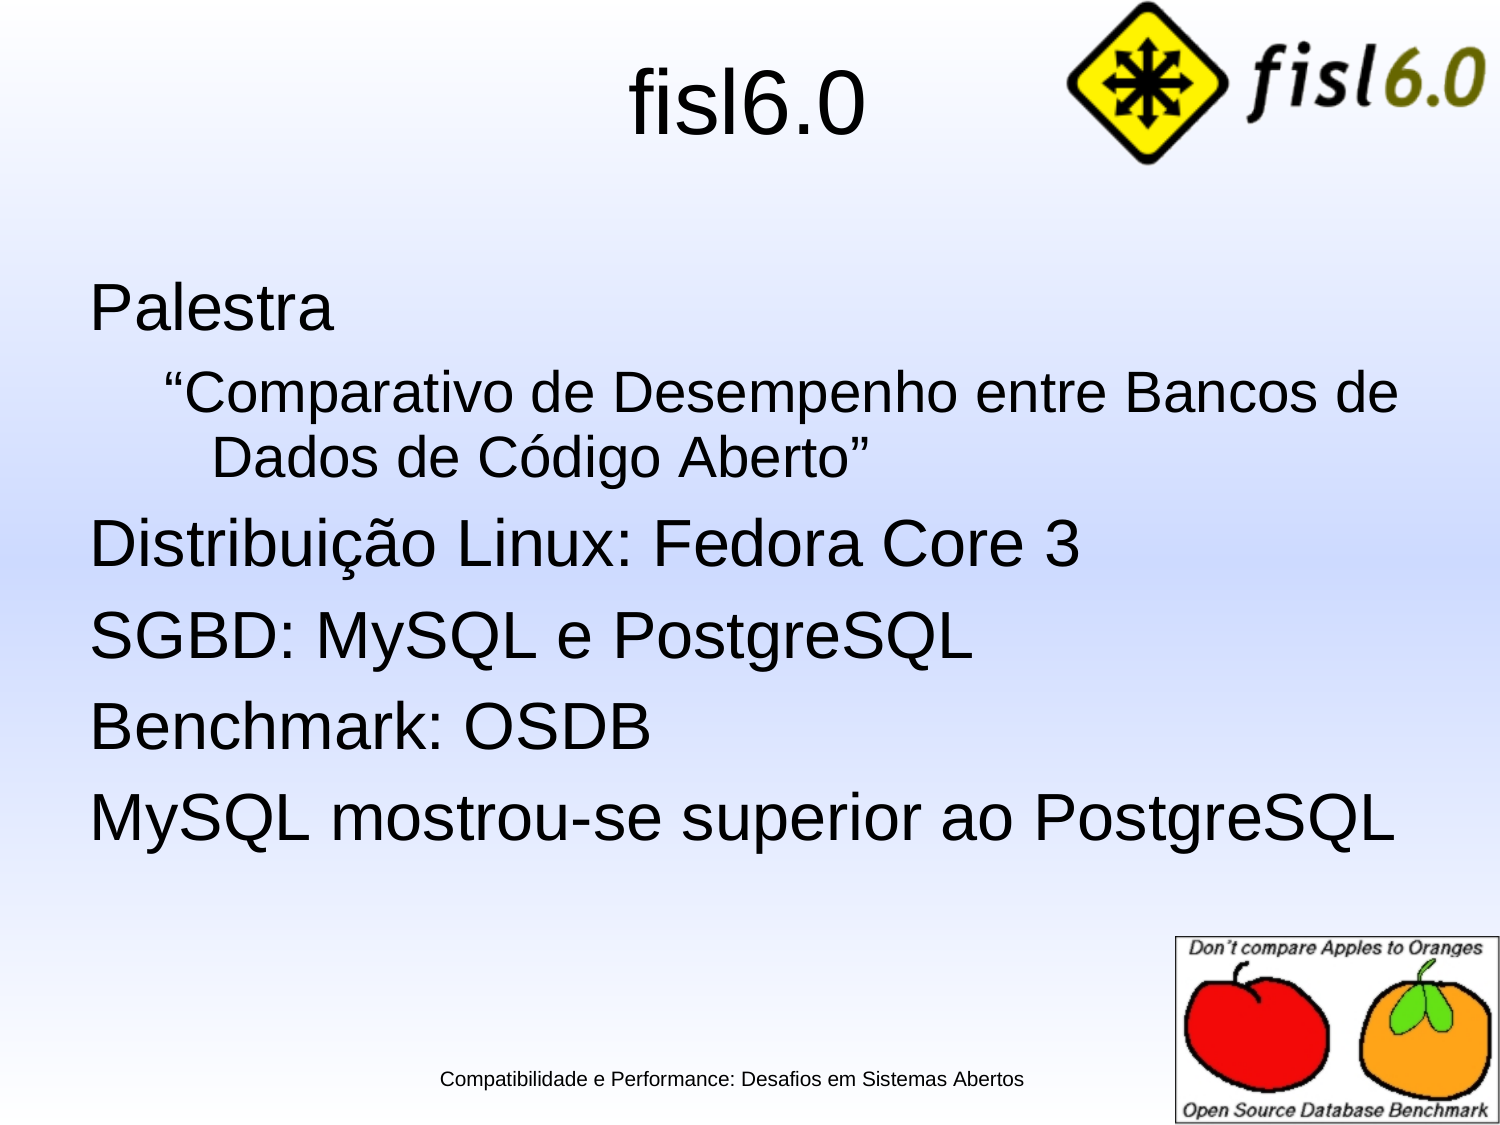

# fisl6.0
Palestra
“Comparativo de Desempenho entre Bancos de Dados de Código Aberto”
Distribuição Linux: Fedora Core 3
SGBD: MySQL e PostgreSQL
Benchmark: OSDB
MySQL mostrou-se superior ao PostgreSQL
Compatibilidade e Performance: Desafios em Sistemas Abertos
23